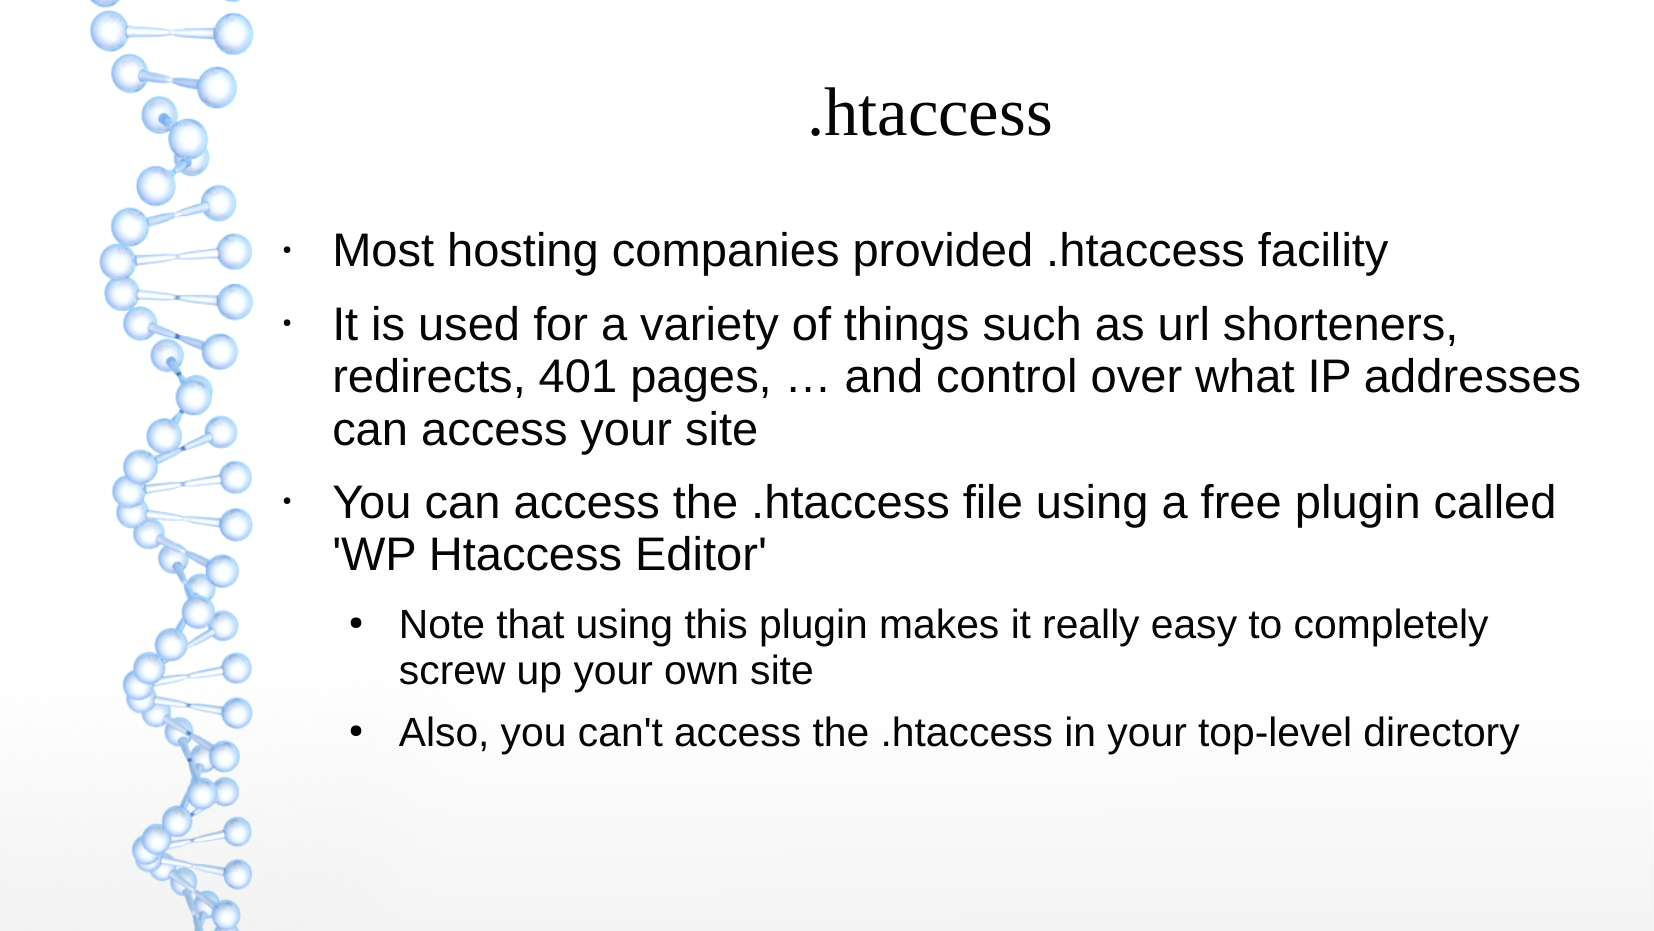

# .htaccess
Most hosting companies provided .htaccess facility
It is used for a variety of things such as url shorteners, redirects, 401 pages, … and control over what IP addresses can access your site
You can access the .htaccess file using a free plugin called 'WP Htaccess Editor'
Note that using this plugin makes it really easy to completely screw up your own site
Also, you can't access the .htaccess in your top-level directory